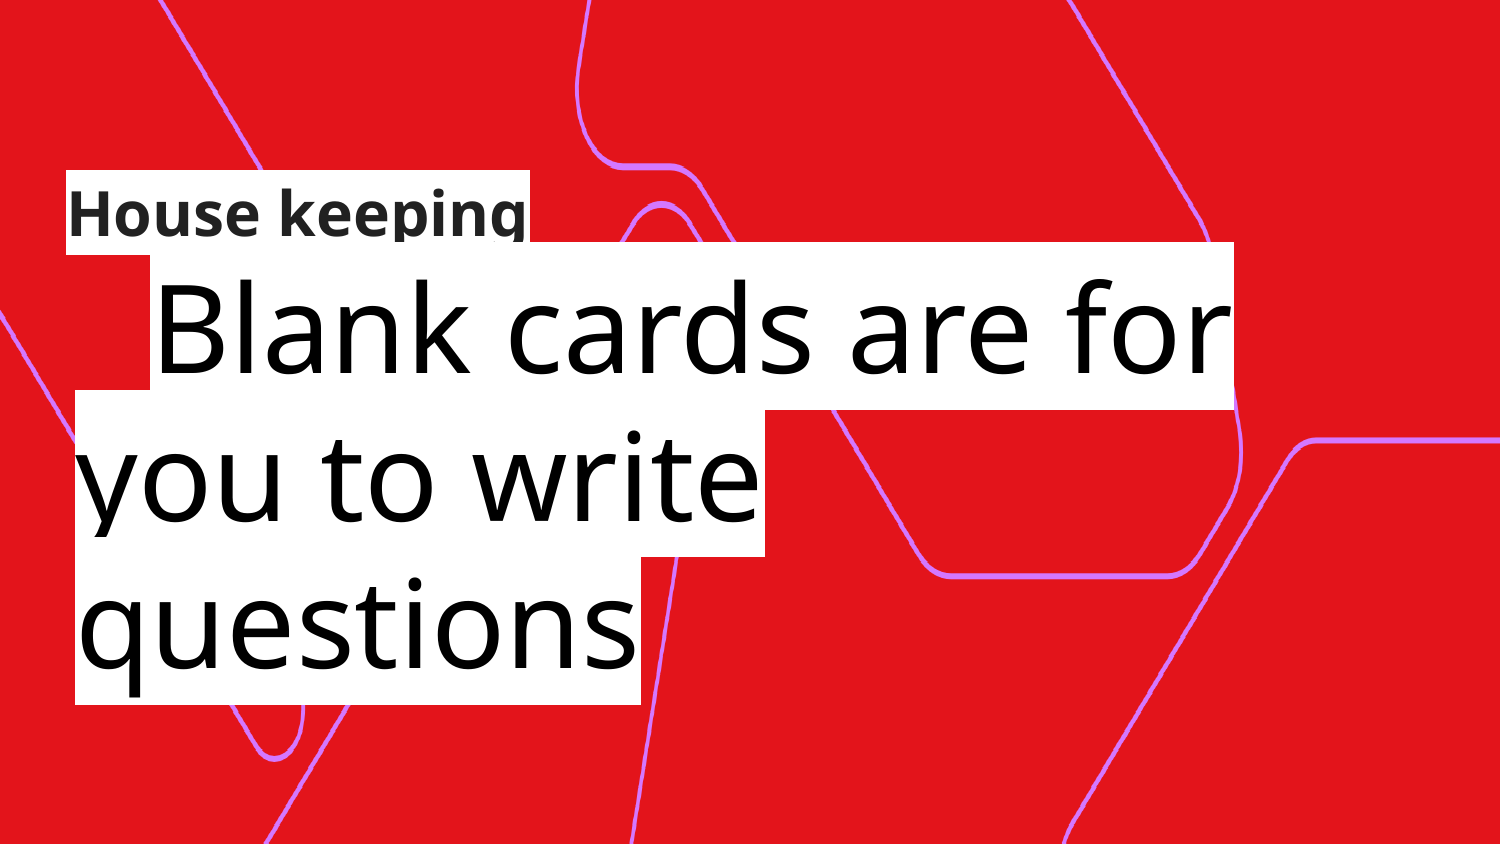

# House keeping
Blank cards are for you to write questions